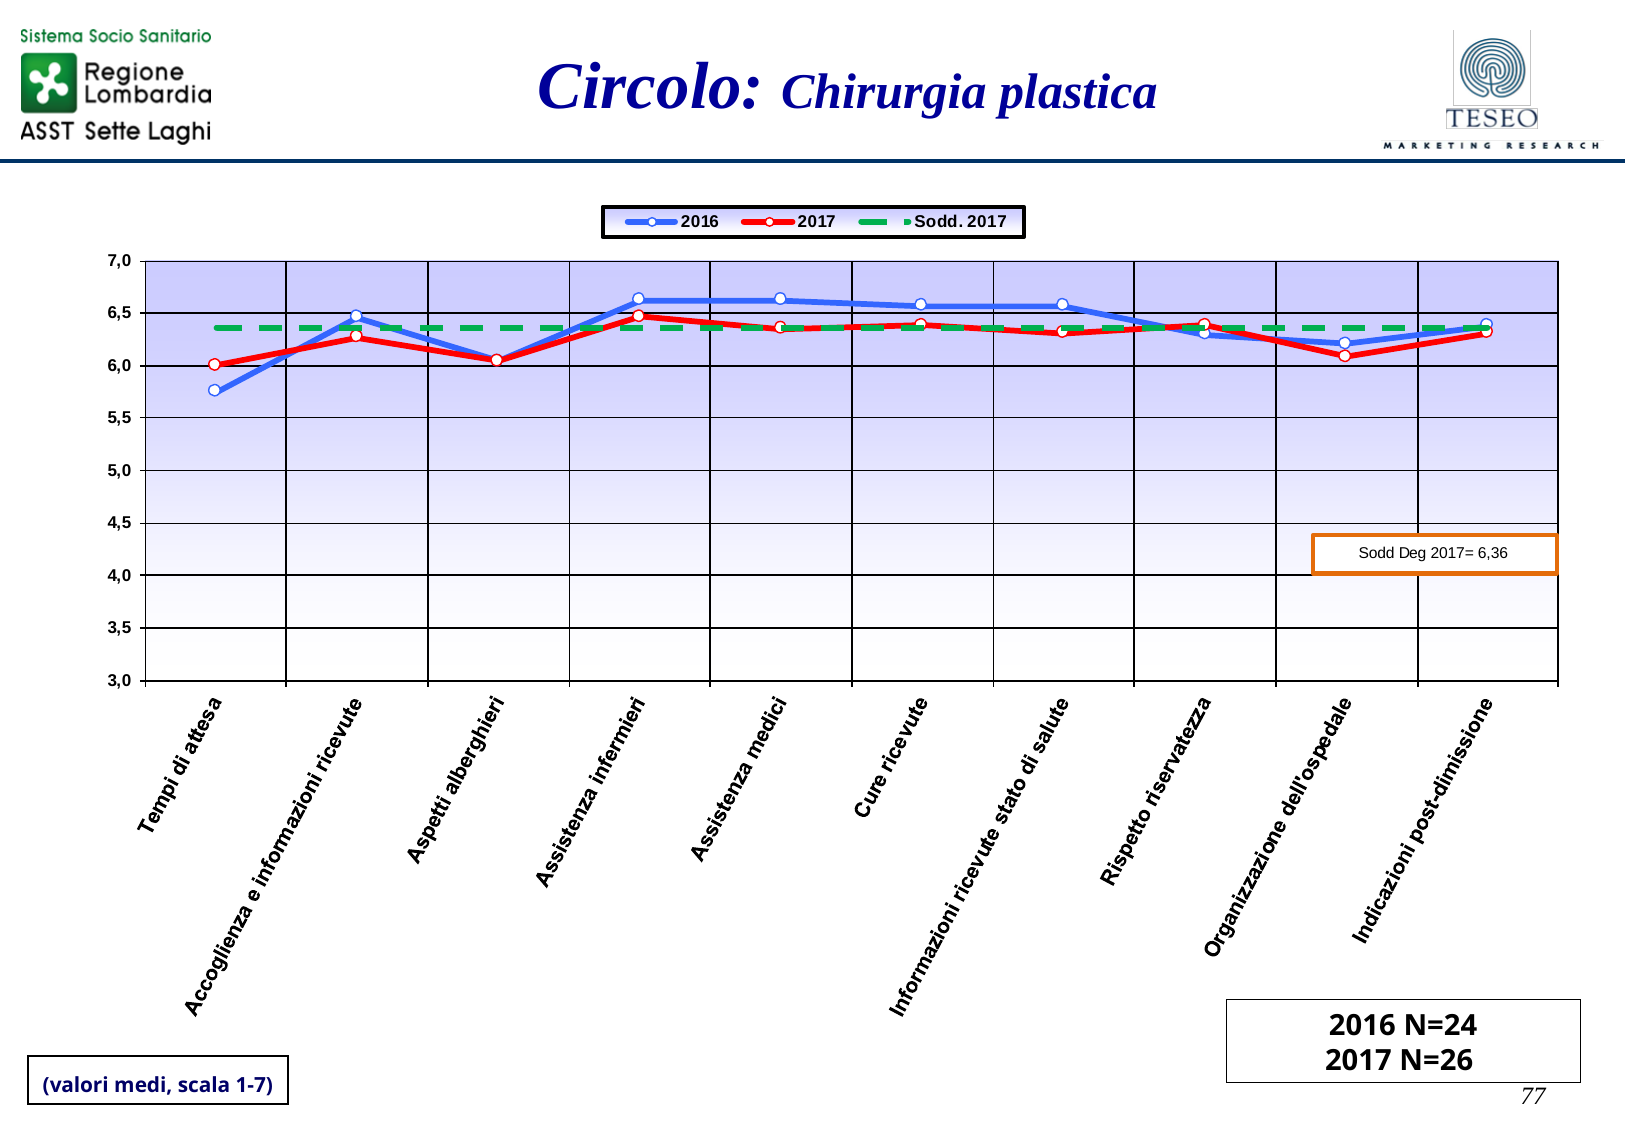

Circolo: Chirurgia plastica
2016 N=24
2017 N=26
(valori medi, scala 1-7)